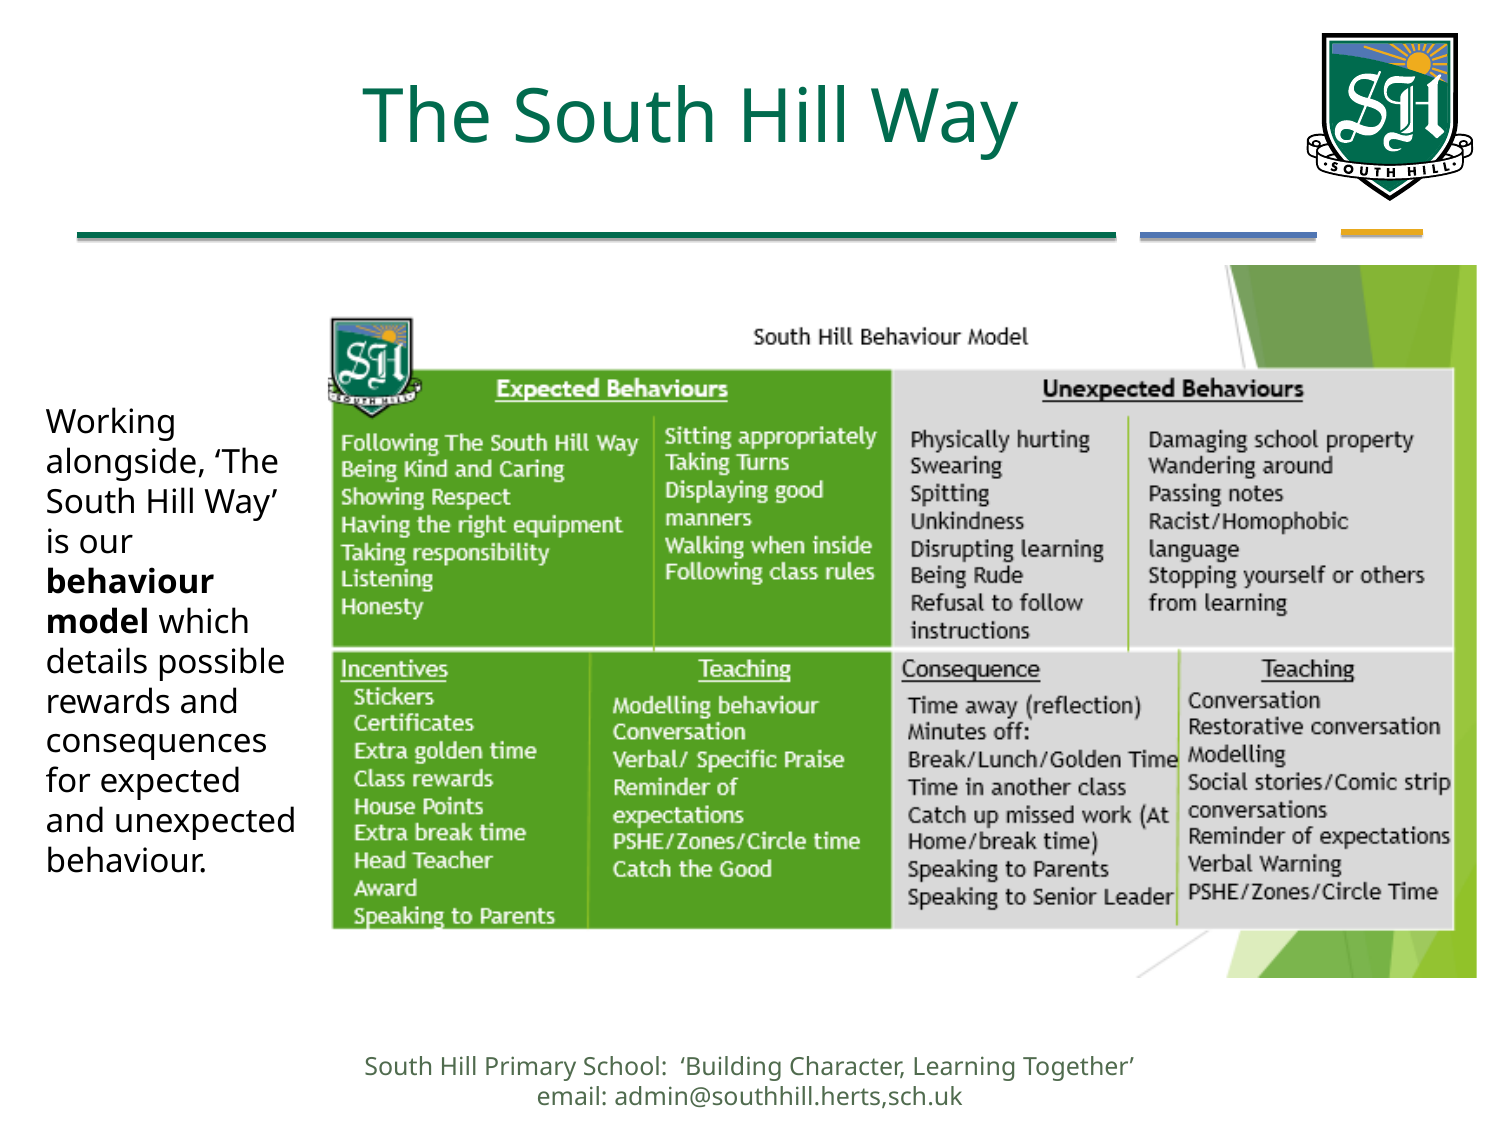

# The South Hill Way
Working alongside, ‘The South Hill Way’ is our behaviour model which details possible rewards and consequences for expected and unexpected behaviour.
South Hill Primary School: ‘Building Character, Learning Together’
email: admin@southhill.herts,sch.uk